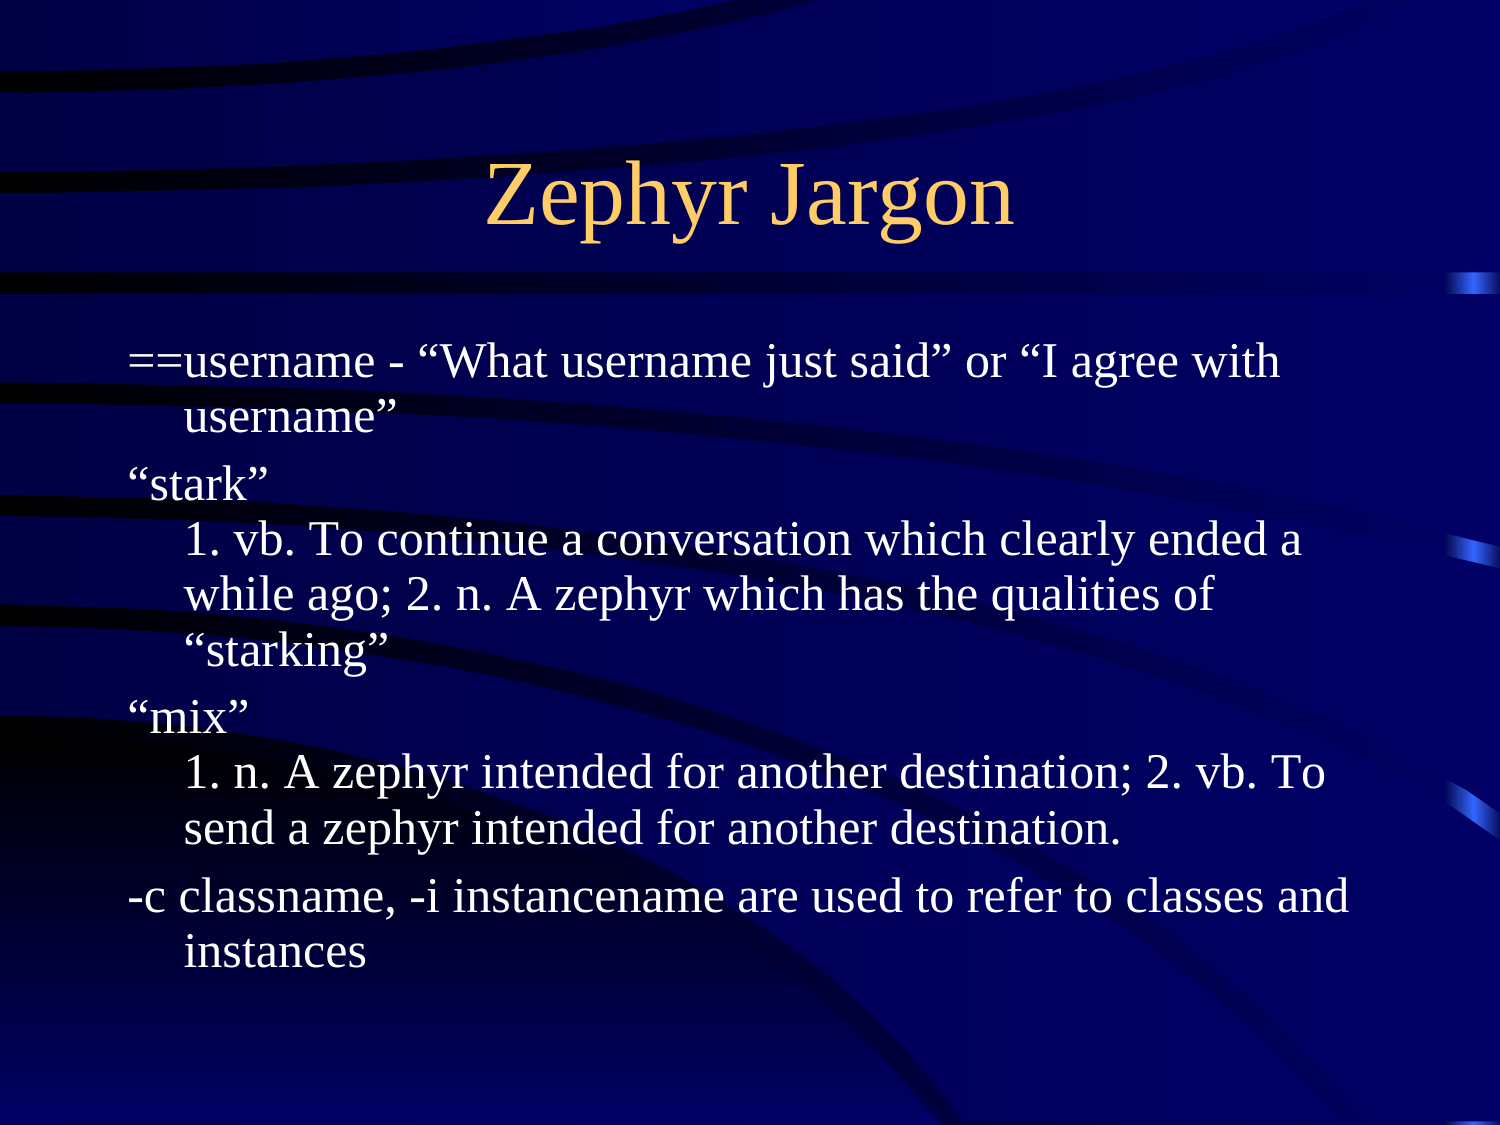

# Zephyr Jargon
==username - “What username just said” or “I agree with username”
“stark”
1. vb. To continue a conversation which clearly ended a while ago; 2. n. A zephyr which has the qualities of “starking”
“mix”
1. n. A zephyr intended for another destination; 2. vb. To send a zephyr intended for another destination.
-c classname, -i instancename are used to refer to classes and instances